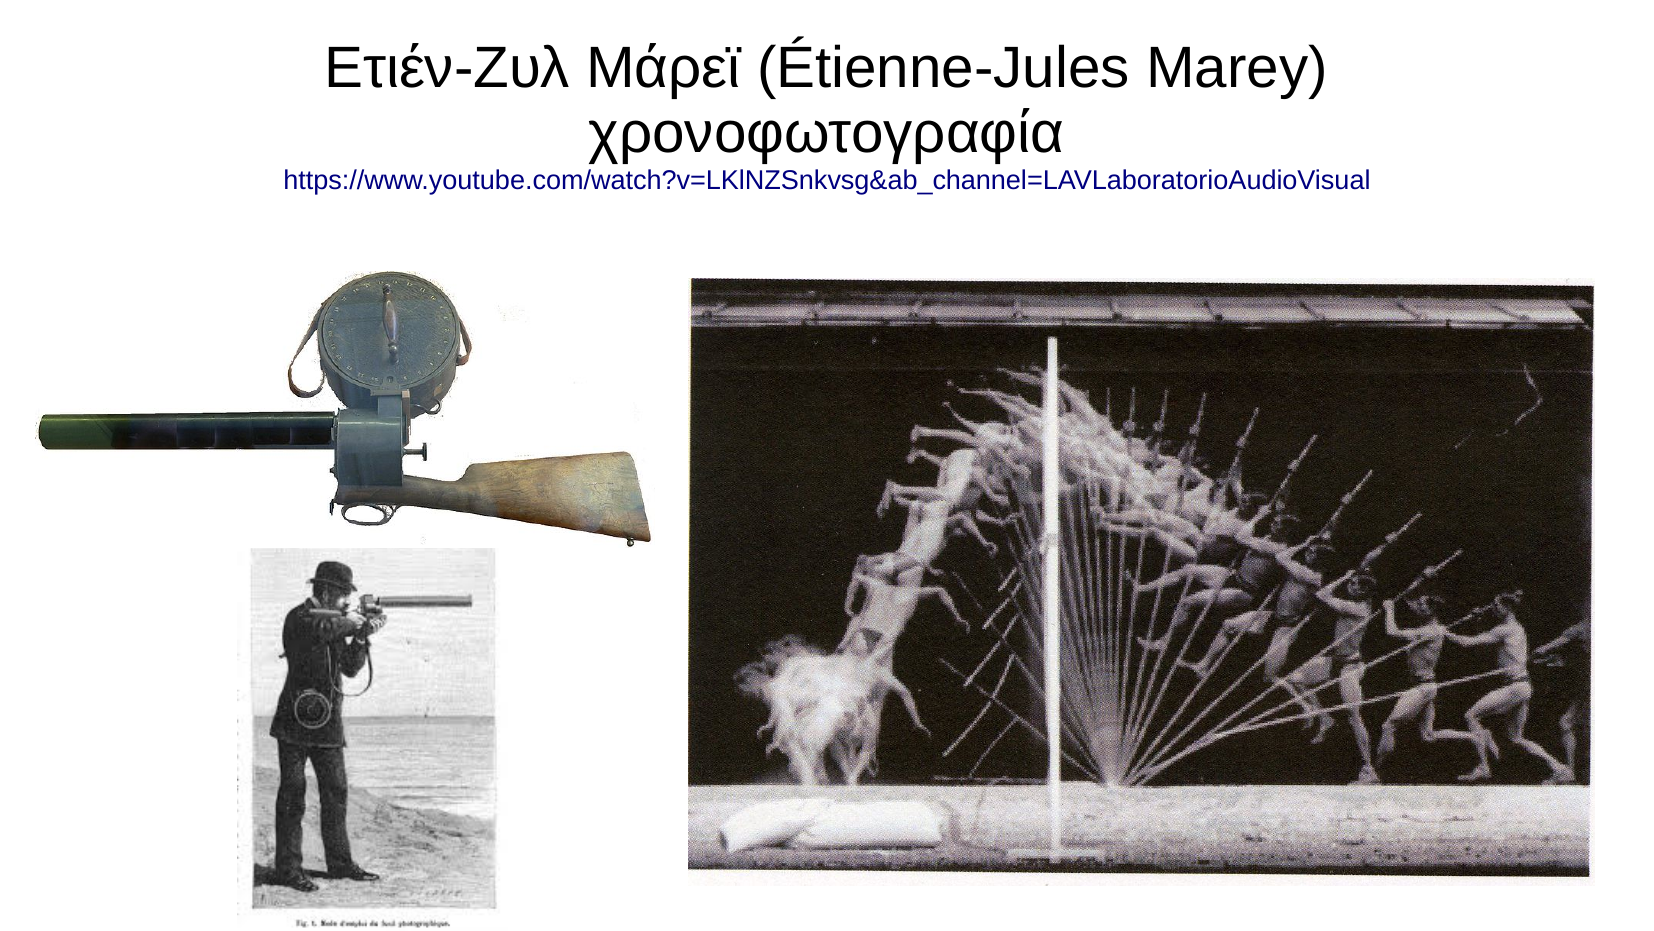

# Ετιέν-Ζυλ Μάρεϊ (Étienne-Jules Marey) χρονοφωτογραφία https://www.youtube.com/watch?v=LKlNZSnkvsg&ab_channel=LAVLaboratorioAudioVisual